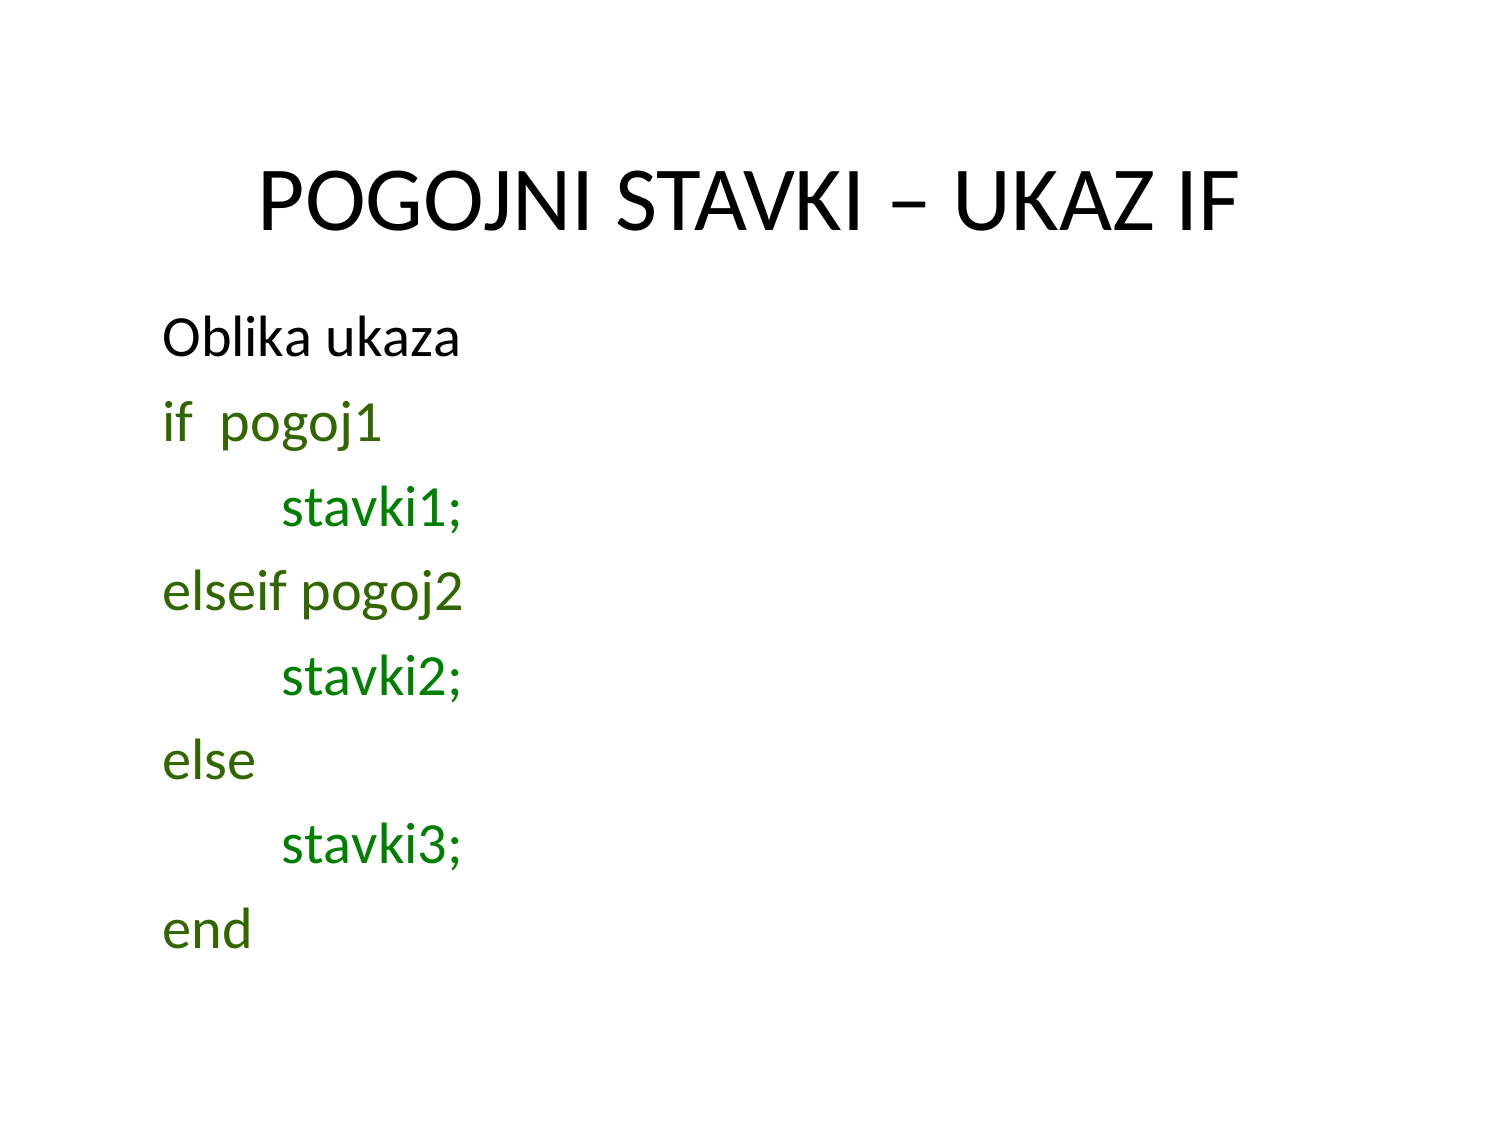

# POGOJNI STAVKI – UKAZ IF
Oblika ukaza
if pogoj1
 stavki1;
elseif pogoj2
 stavki2;
else
 stavki3;
end